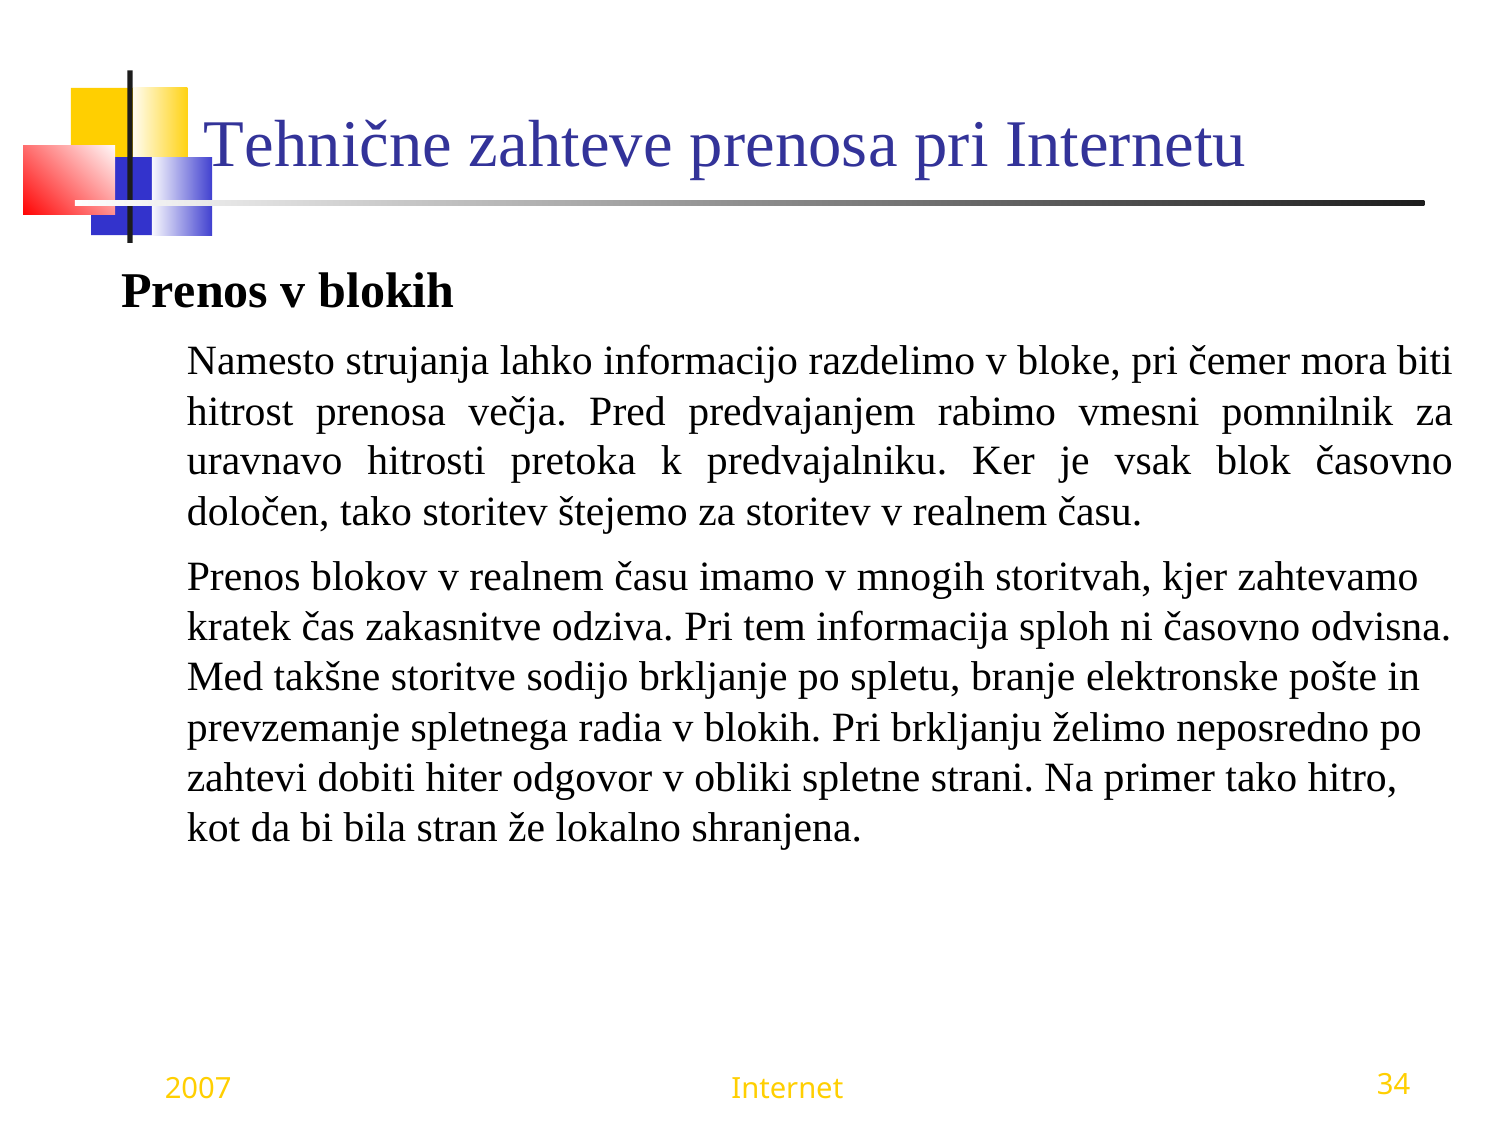

# Tehnične zahteve prenosa pri Internetu
	Prenos v blokih
	Namesto strujanja lahko informacijo razdelimo v bloke, pri čemer mora biti hitrost prenosa večja. Pred predvajanjem rabimo vmesni pomnilnik za uravnavo hitrosti pretoka k predvajalniku. Ker je vsak blok časovno določen, tako storitev štejemo za storitev v realnem času.
	Prenos blokov v realnem času imamo v mnogih storitvah, kjer zahtevamo kratek čas zakasnitve odziva. Pri tem informacija sploh ni časovno odvisna. Med takšne storitve sodijo brkljanje po spletu, branje elektronske pošte in prevzemanje spletnega radia v blokih. Pri brkljanju želimo neposredno po zahtevi dobiti hiter odgovor v obliki spletne strani. Na primer tako hitro, kot da bi bila stran že lokalno shranjena.
2007
Internet